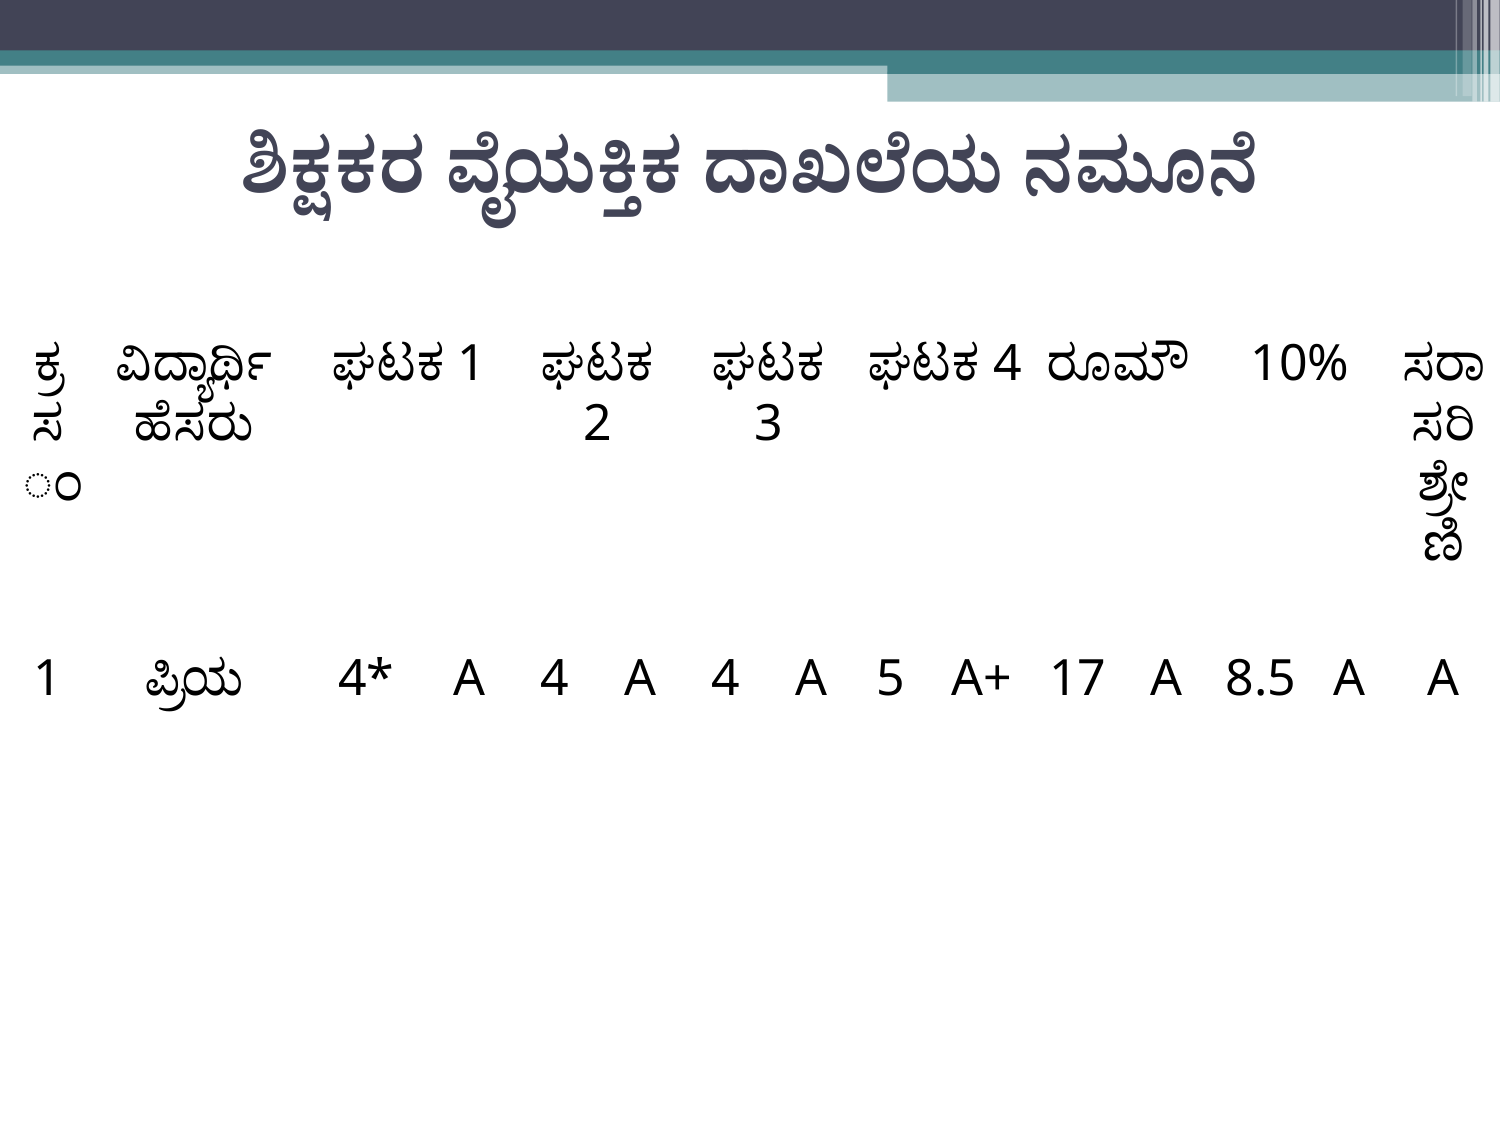

# ಶಿಕ್ಷಕರ ವೈಯಕ್ತಿಕ ದಾಖಲೆಯ ನಮೂನೆ
| ಕ್ರಸಂ | ವಿದ್ಯಾರ್ಥಿ ಹೆಸರು | ಘಟಕ 1 | | ಘಟಕ 2 | | ಘಟಕ 3 | | ಘಟಕ 4 | | ರೂಮೌ | | 10% | | ಸರಾಸರಿ ಶ್ರೇಣಿ |
| --- | --- | --- | --- | --- | --- | --- | --- | --- | --- | --- | --- | --- | --- | --- |
| 1 | ಪ್ರಿಯ | 4\* | A | 4 | A | 4 | A | 5 | A+ | 17 | A | 8.5 | A | A |